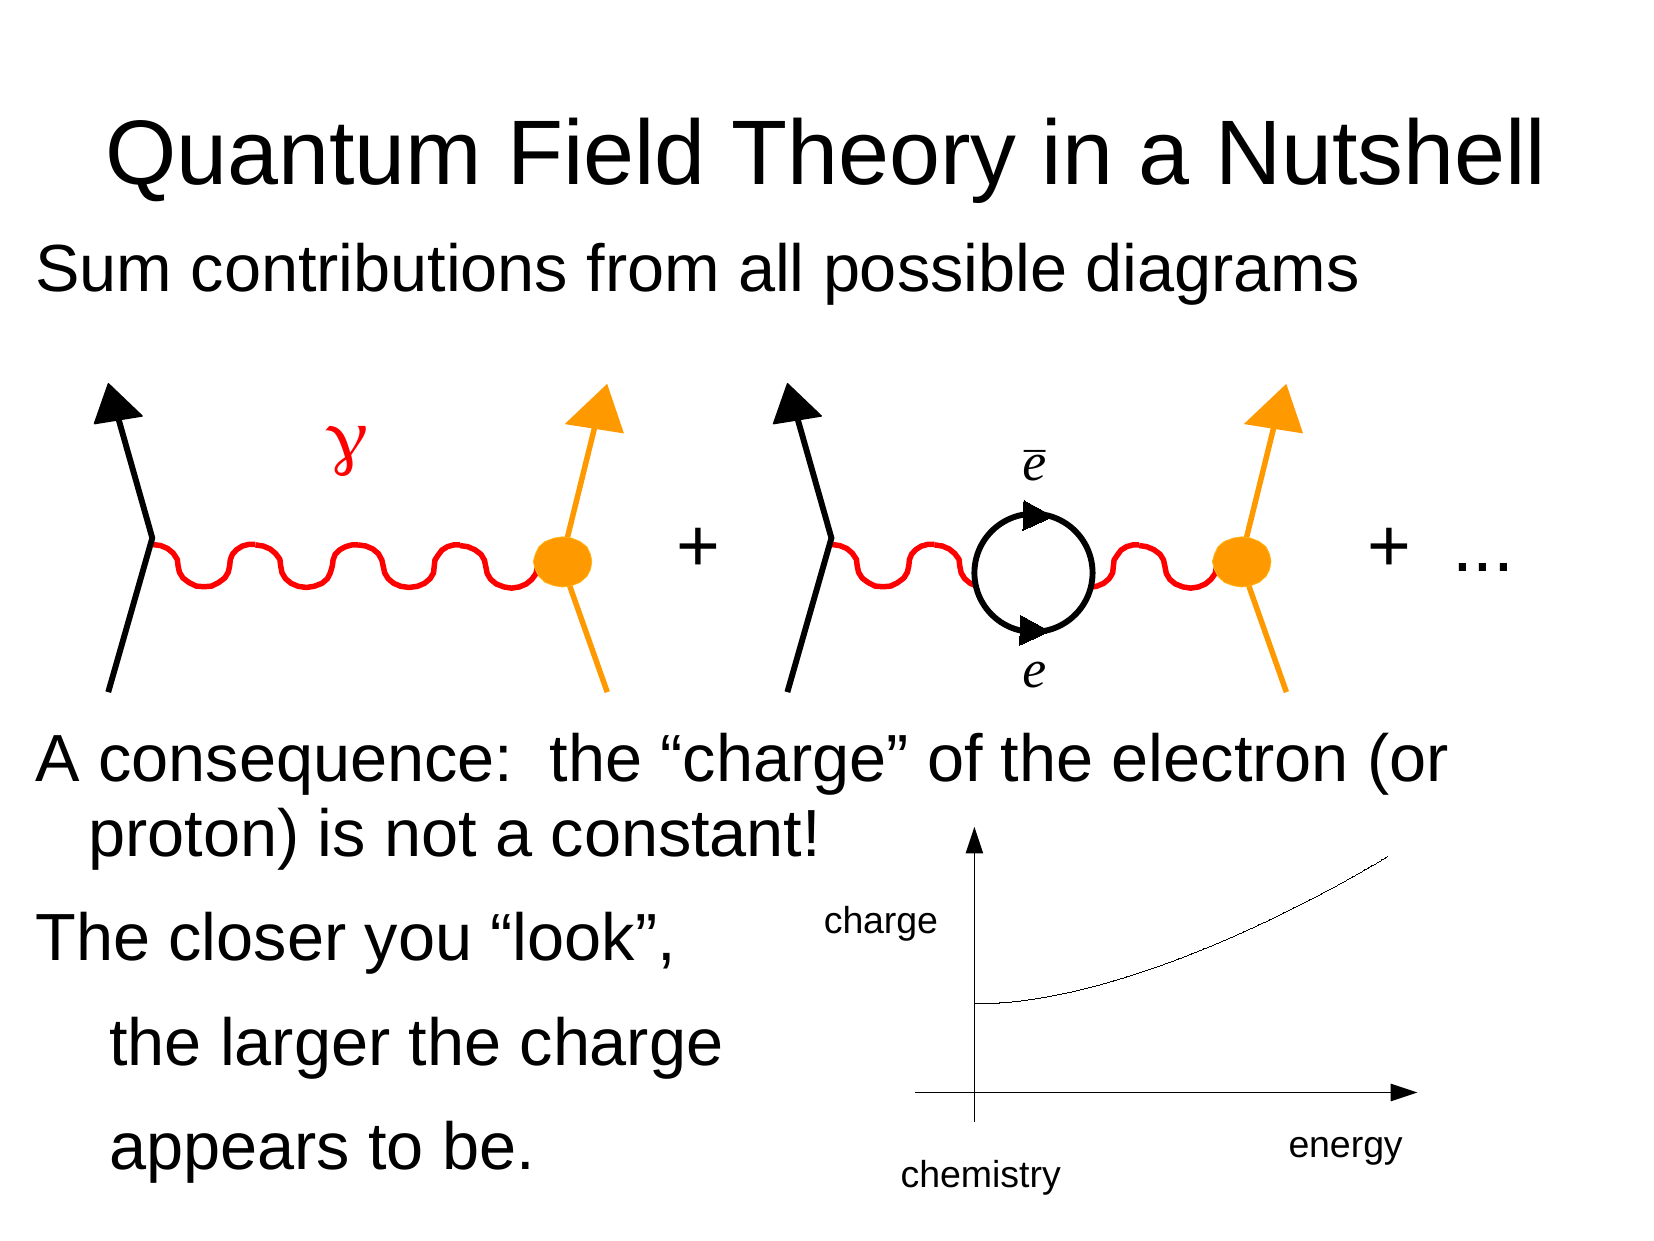

# Quantum Field Theory in a Nutshell
Sum contributions from all possible diagrams

+
+ ...
A consequence: the “charge” of the electron (or proton) is not a constant!
The closer you “look”,
 the larger the charge
 appears to be.
charge
energy
chemistry